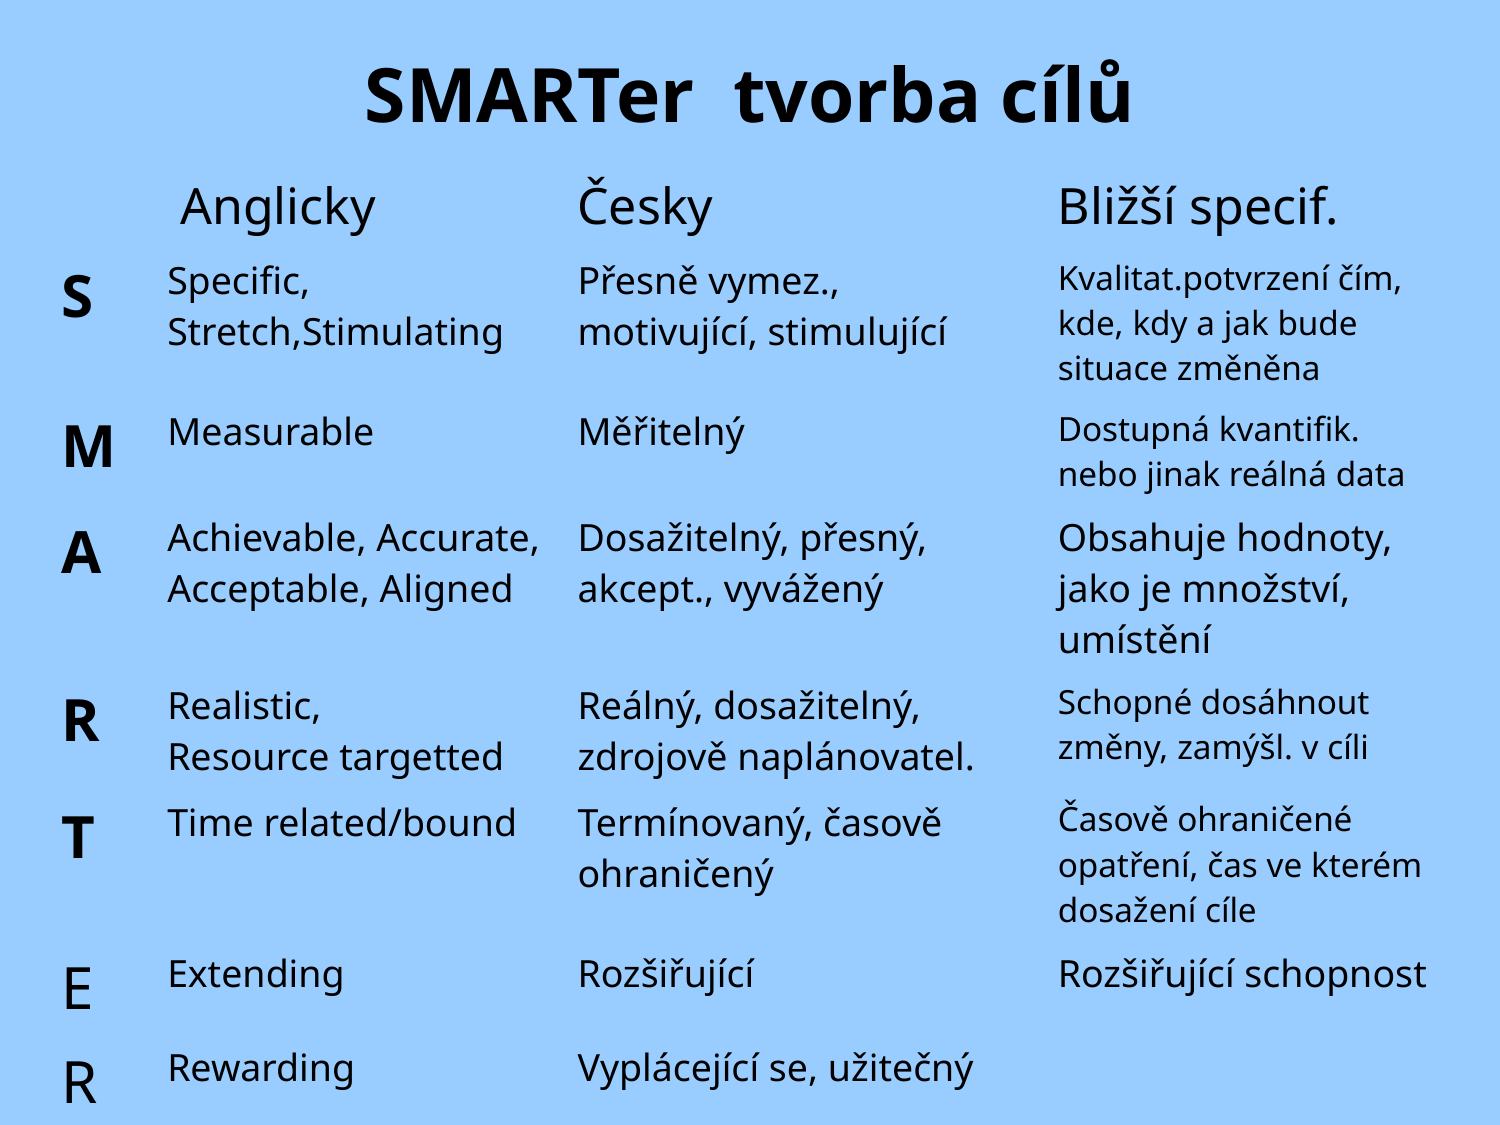

# SMARTer tvorba cílů
| | Anglicky | Česky | Bližší specif. |
| --- | --- | --- | --- |
| S | Specific, Stretch,Stimulating | Přesně vymez., motivující, stimulující | Kvalitat.potvrzení čím, kde, kdy a jak bude situace změněna |
| M | Measurable | Měřitelný | Dostupná kvantifik. nebo jinak reálná data |
| A | Achievable, Accurate, Acceptable, Aligned | Dosažitelný, přesný, akcept., vyvážený | Obsahuje hodnoty, jako je množství, umístění |
| R | Realistic, Resource targetted | Reálný, dosažitelný, zdrojově naplánovatel. | Schopné dosáhnout změny, zamýšl. v cíli |
| T | Time related/bound | Termínovaný, časově ohraničený | Časově ohraničené opatření, čas ve kterém dosažení cíle |
| E | Extending | Rozšiřující | Rozšiřující schopnost |
| R | Rewarding | Vyplácející se, užitečný | |